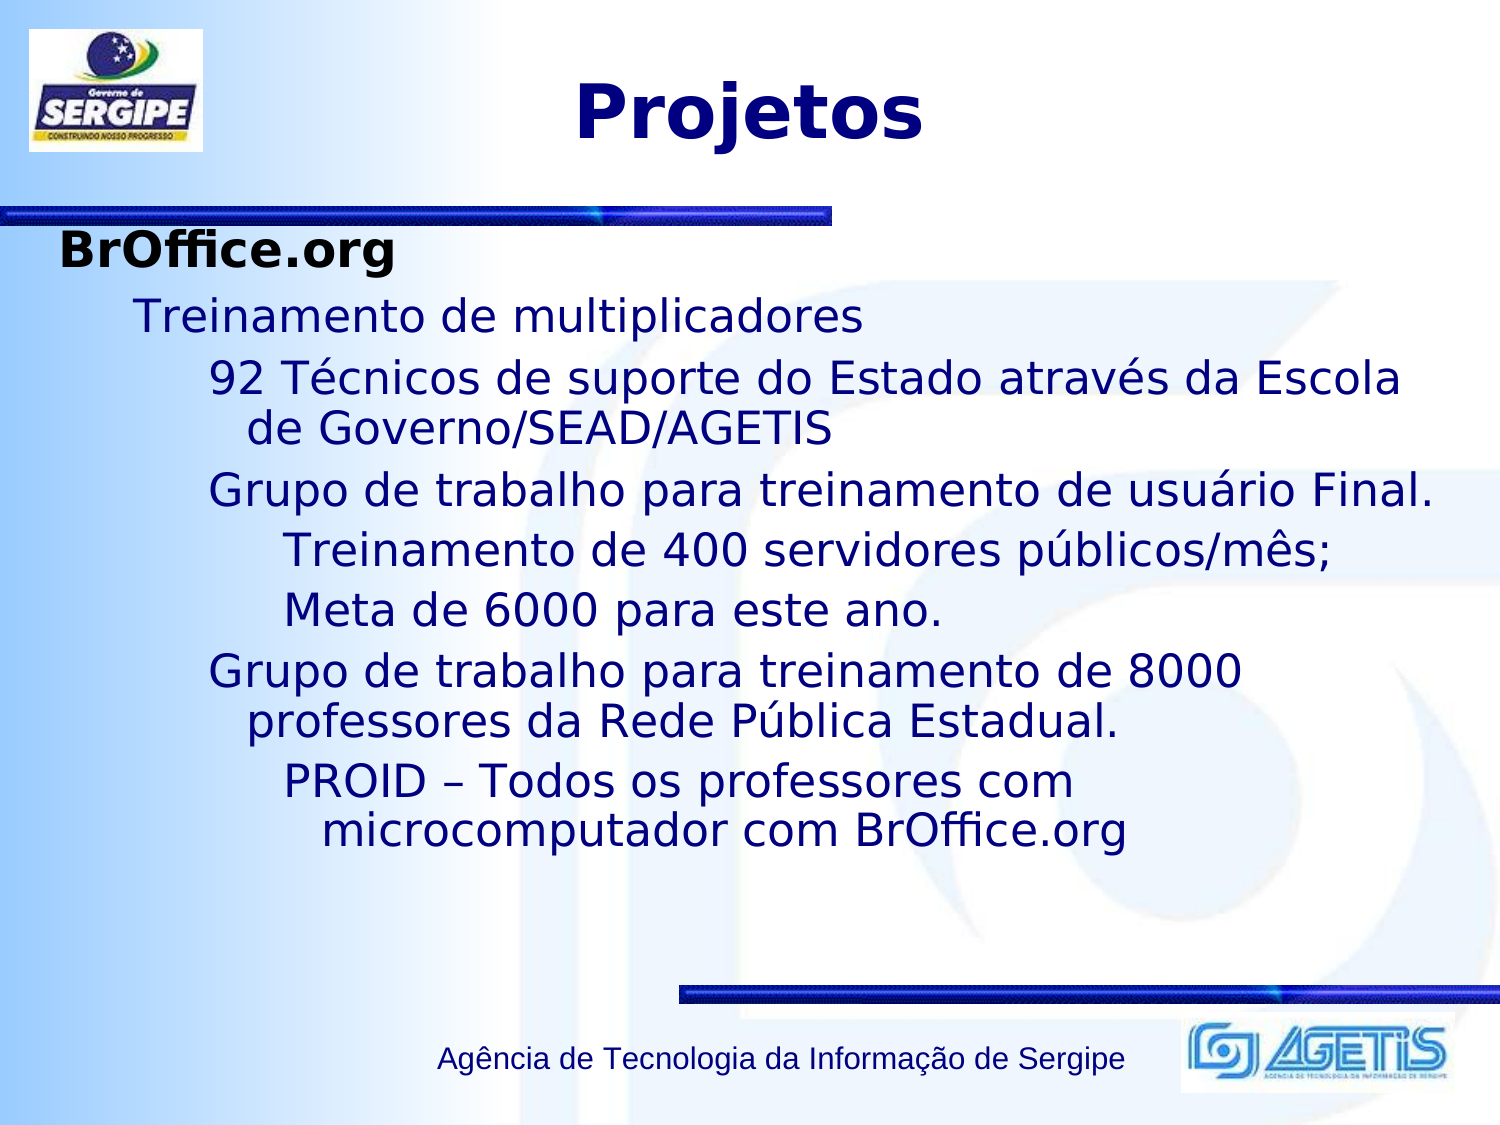

# Projetos
BrOffice.org
Treinamento de multiplicadores
92 Técnicos de suporte do Estado através da Escola de Governo/SEAD/AGETIS
Grupo de trabalho para treinamento de usuário Final.
Treinamento de 400 servidores públicos/mês;
Meta de 6000 para este ano.
Grupo de trabalho para treinamento de 8000 professores da Rede Pública Estadual.
PROID – Todos os professores com microcomputador com BrOffice.org
Agência de Tecnologia da Informação de Sergipe